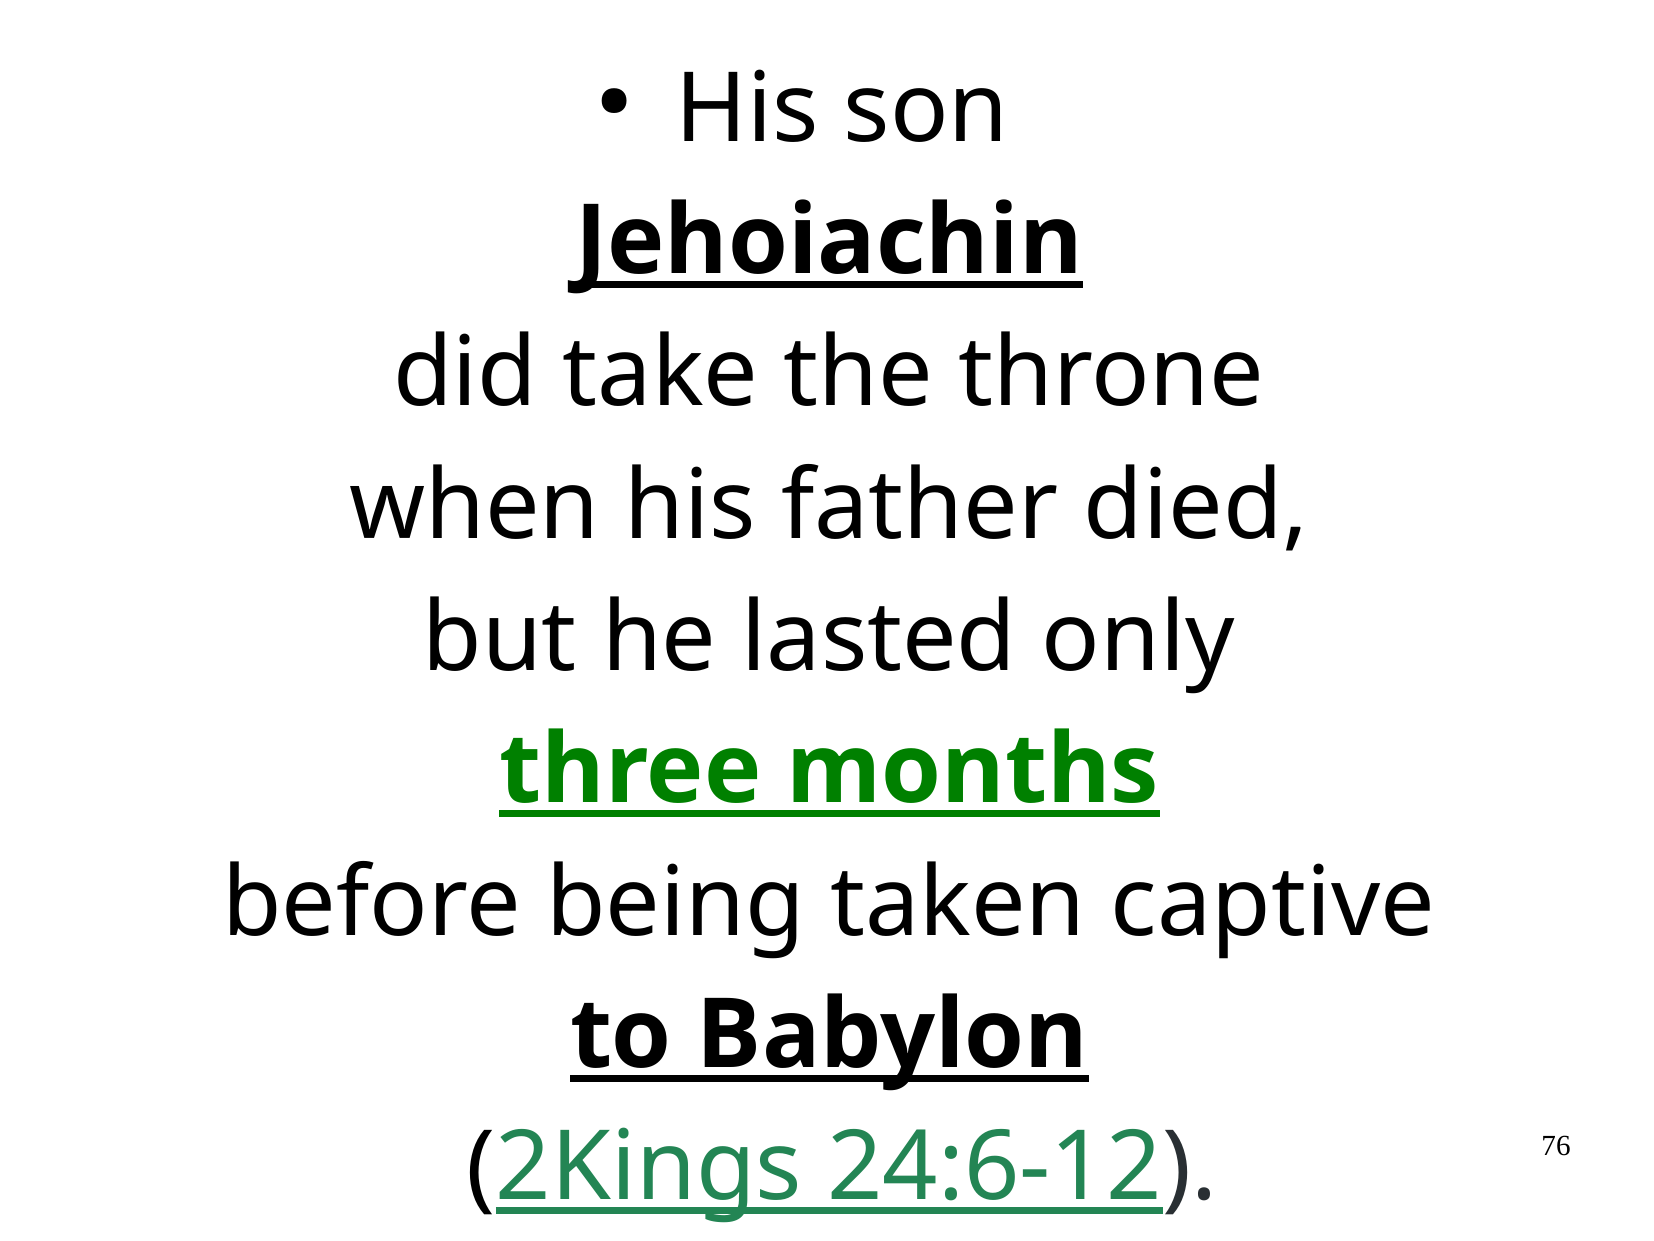

# His son Jehoiachin did take the throne when his father died, but he lasted only three months before being taken captive to Babylon (2Kings 24:6-12).
76